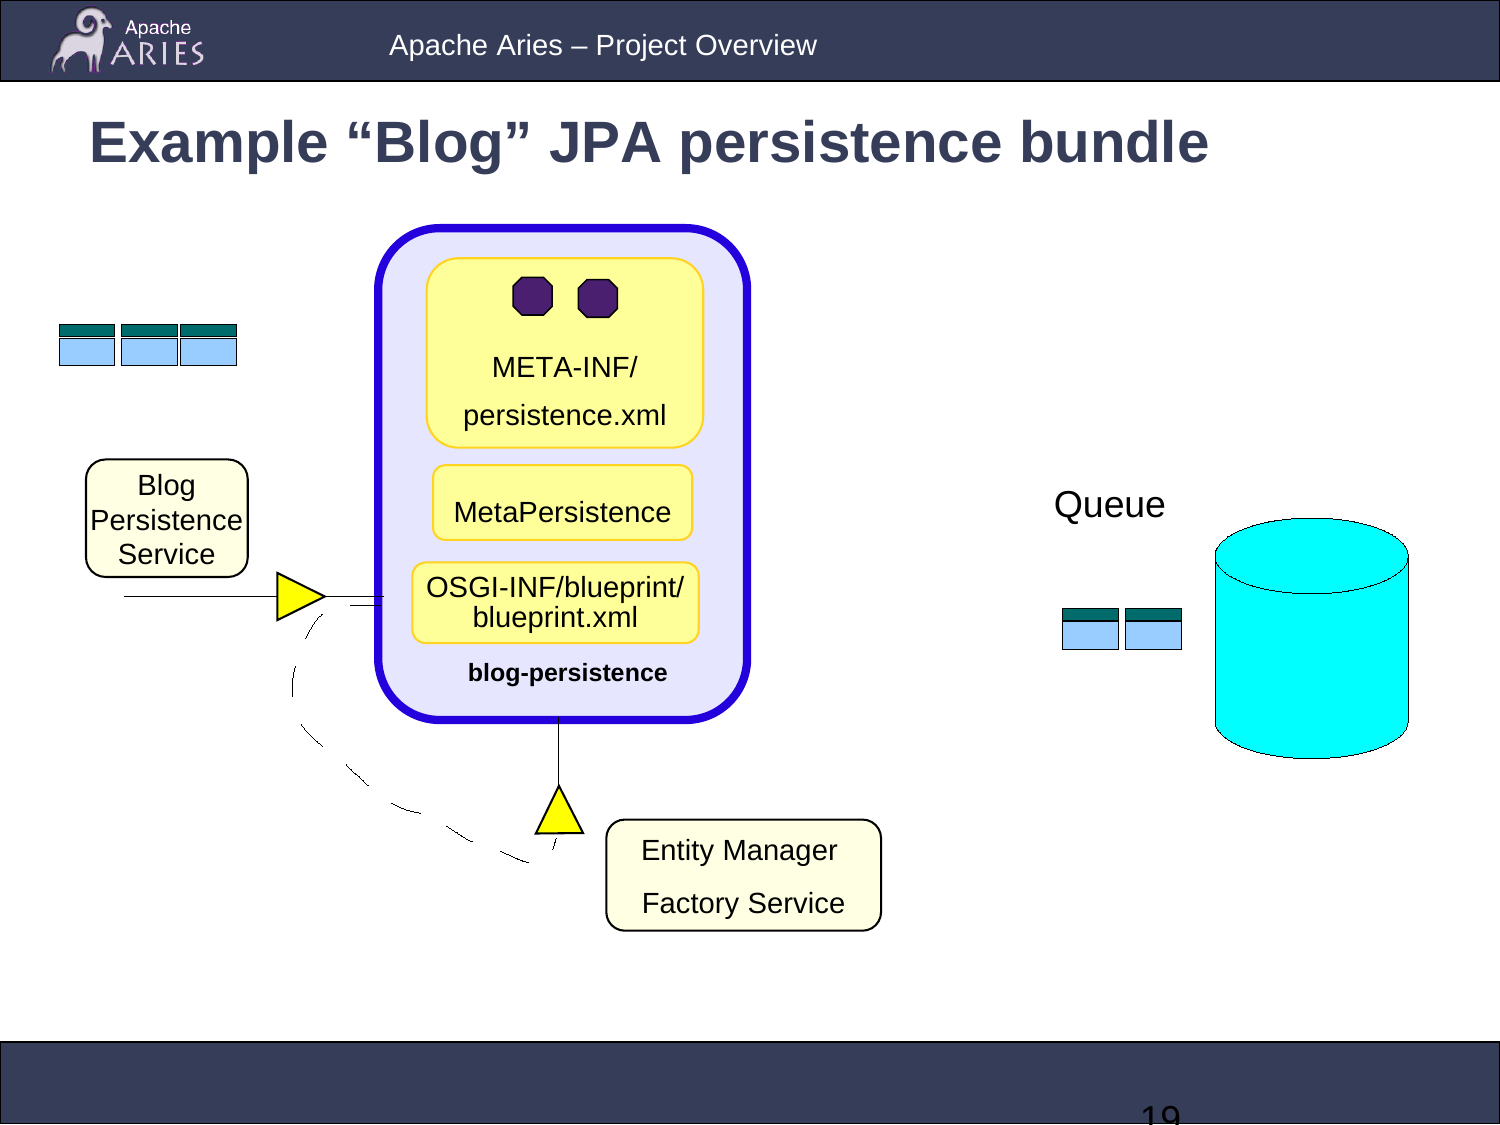

# Example “Blog” JPA persistence bundle
META-INF/
persistence.xml
Blog
Persistence
Service
MetaPersistence
Queue
OSGI-INF/blueprint/
blueprint.xml
blog-persistence
Entity Manager
Factory Service
19